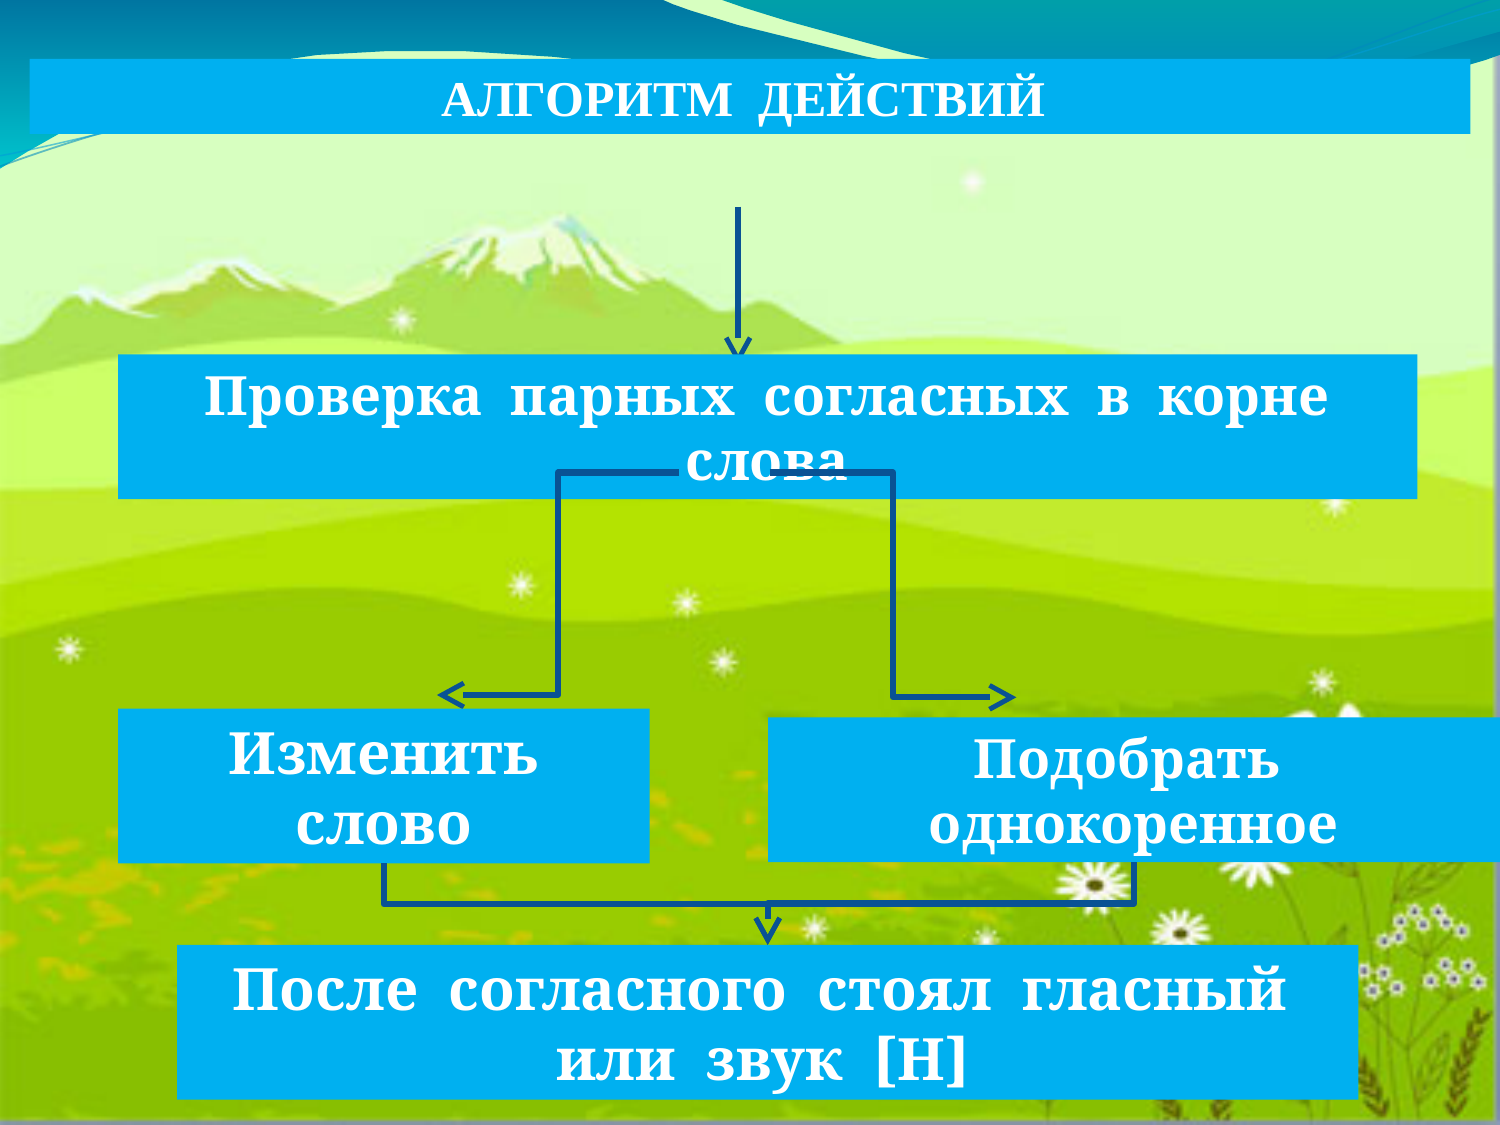

АЛГОРИТМ ДЕЙСТВИЙ
 Проверка парных согласных в корне слова
Изменить слово
Подобрать
однокоренное
После согласного стоял гласный
или звук [Н]